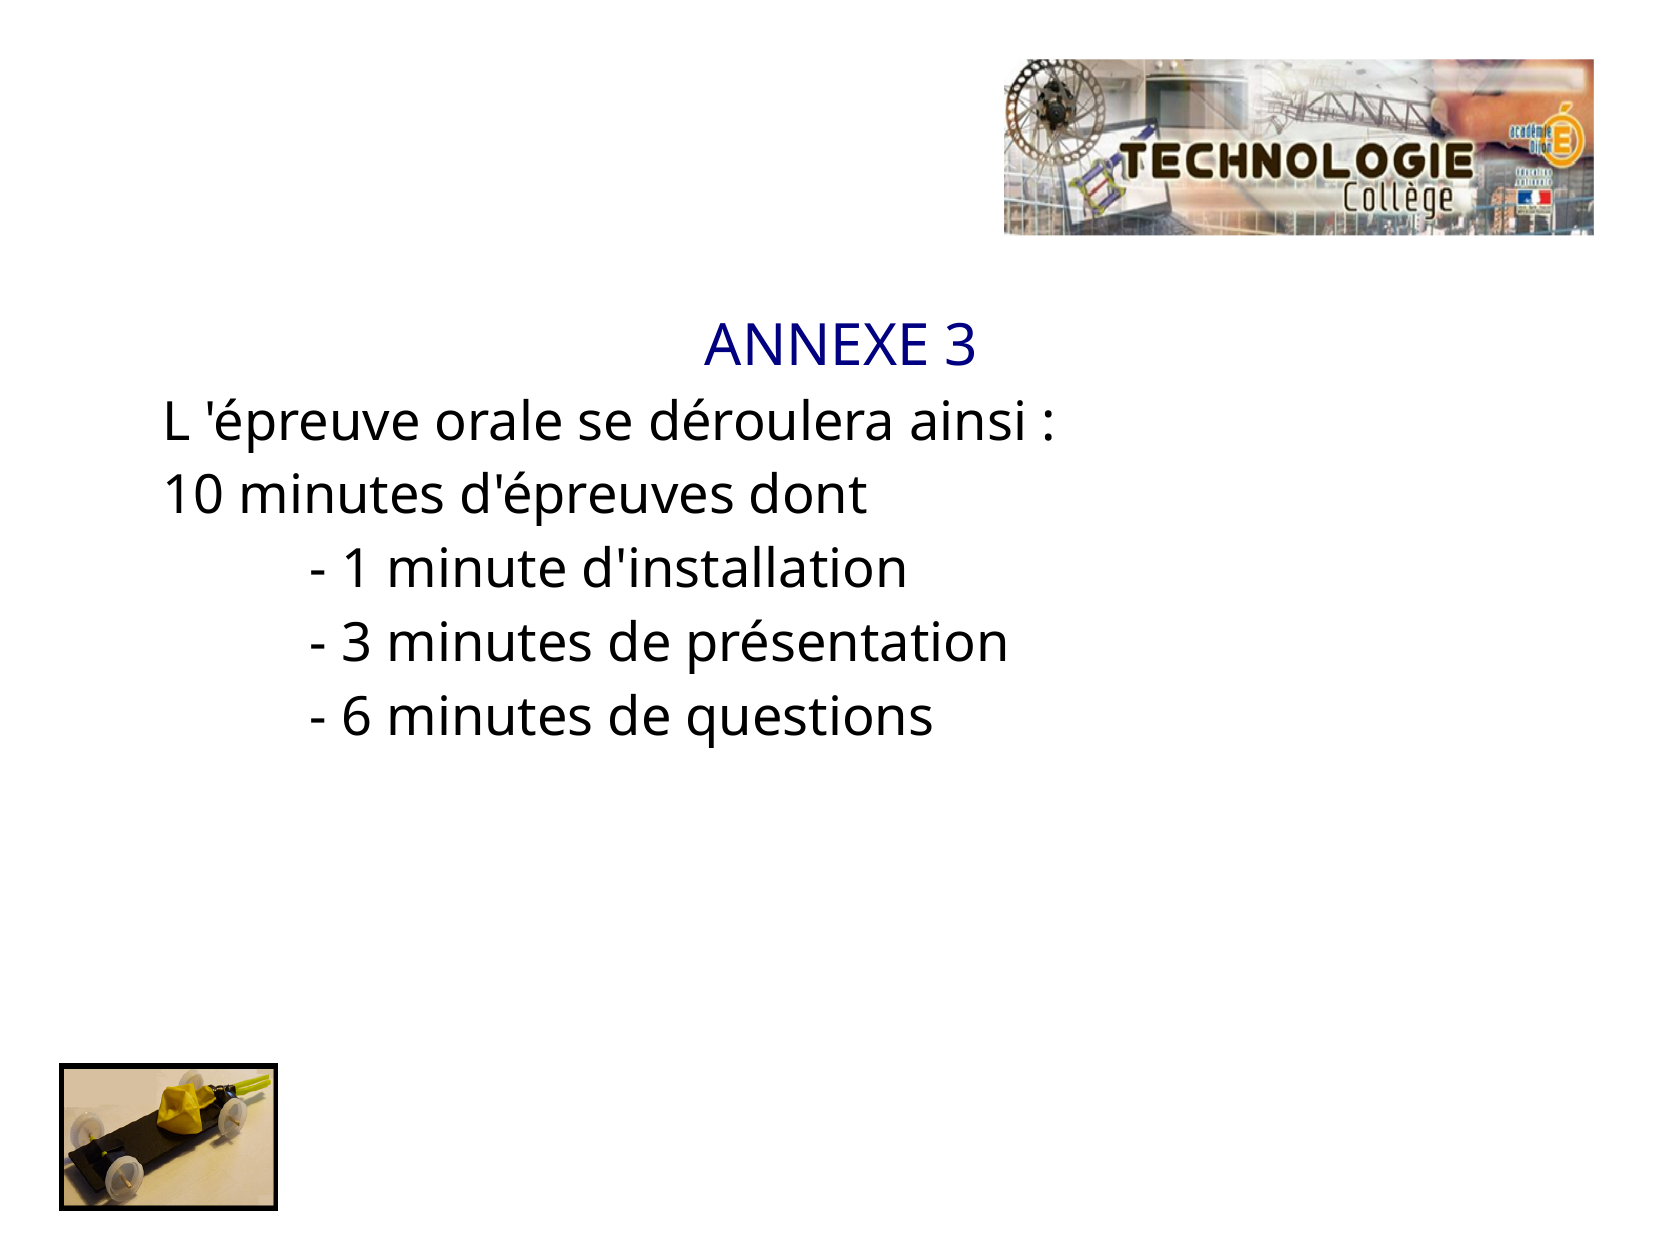

ANNEXE 3
L 'épreuve orale se déroulera ainsi :
10 minutes d'épreuves dont
		- 1 minute d'installation
		- 3 minutes de présentation
		- 6 minutes de questions